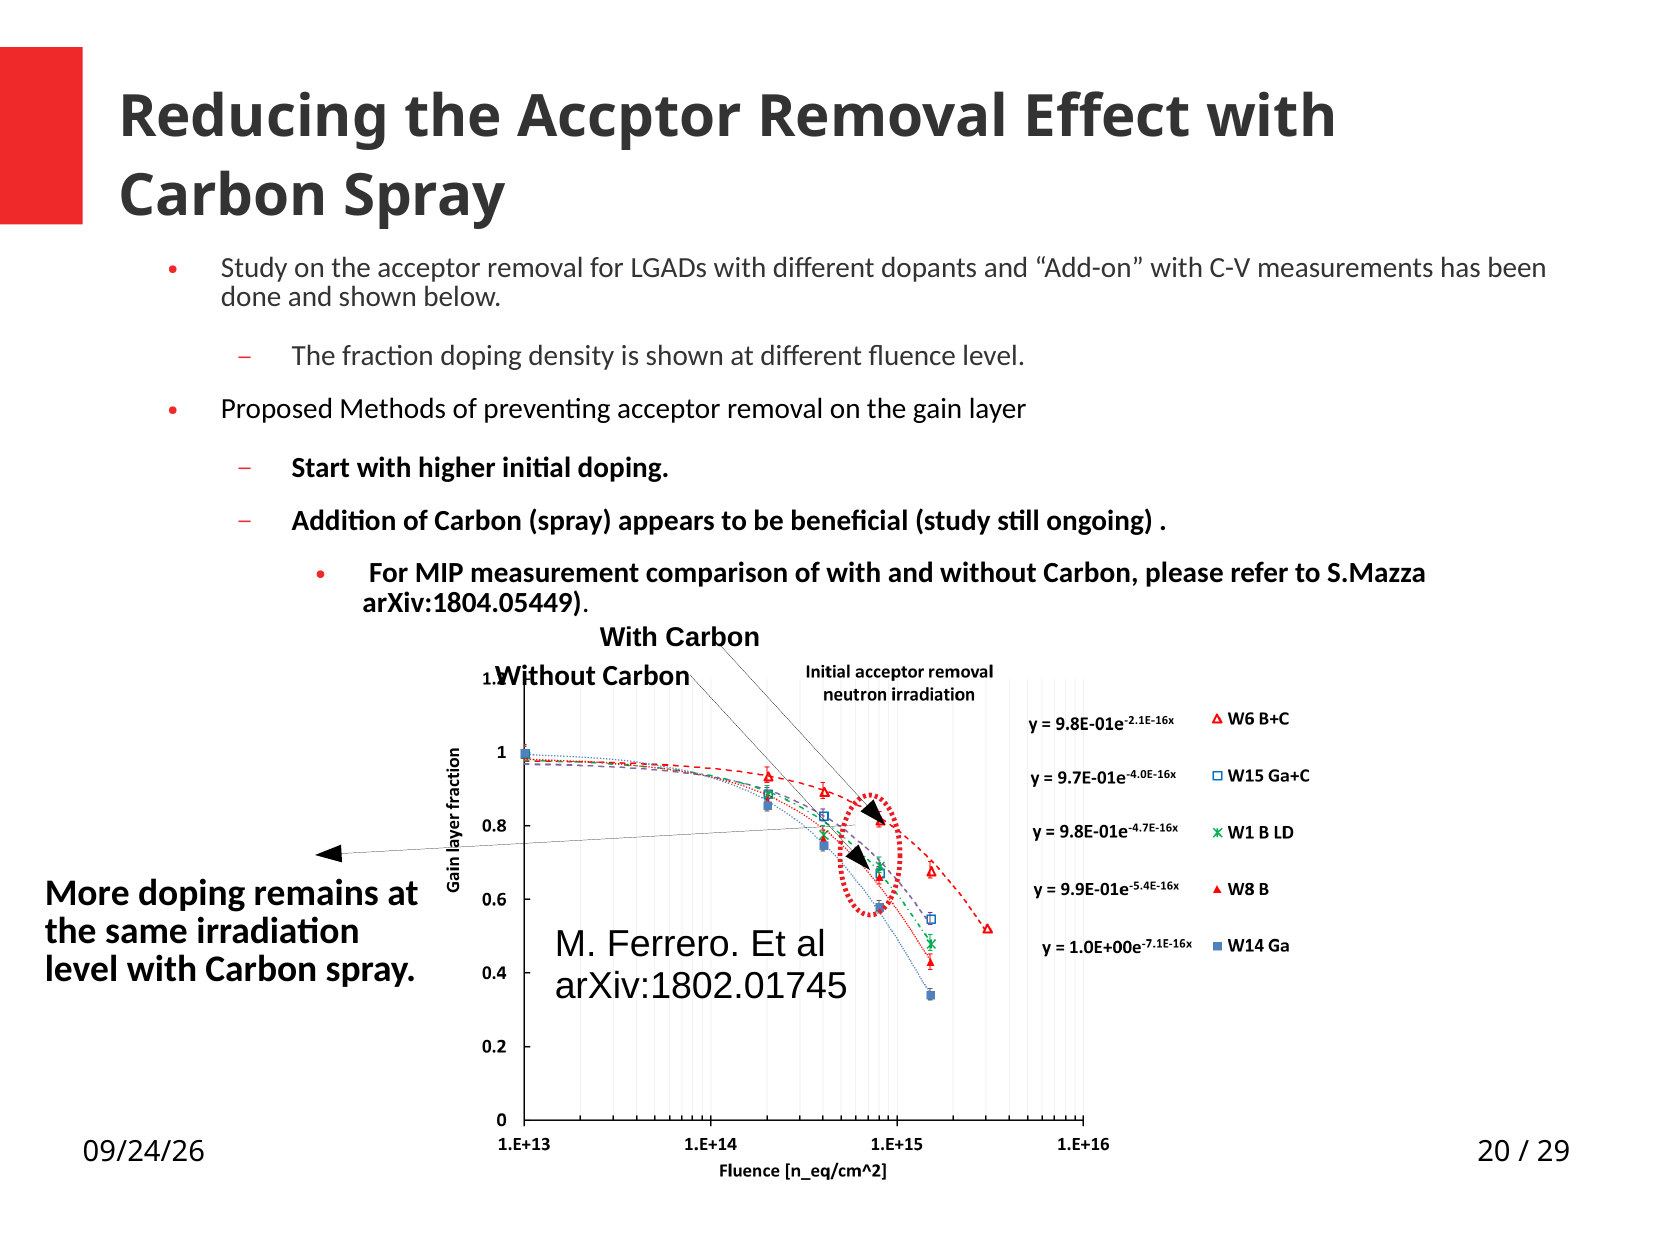

# Reducing the Accptor Removal Effect with Carbon Spray
Study on the acceptor removal for LGADs with different dopants and “Add-on” with C-V measurements has been done and shown below.
The fraction doping density is shown at different fluence level.
Proposed Methods of preventing acceptor removal on the gain layer
Start with higher initial doping.
Addition of Carbon (spray) appears to be beneficial (study still ongoing) .
 For MIP measurement comparison of with and without Carbon, please refer to S.Mazza arXiv:1804.05449).
With Carbon
Without Carbon
More doping remains at the same irradiation level with Carbon spray.
M. Ferrero. Et al 	arXiv:1802.01745
ULITIMA 2018
20